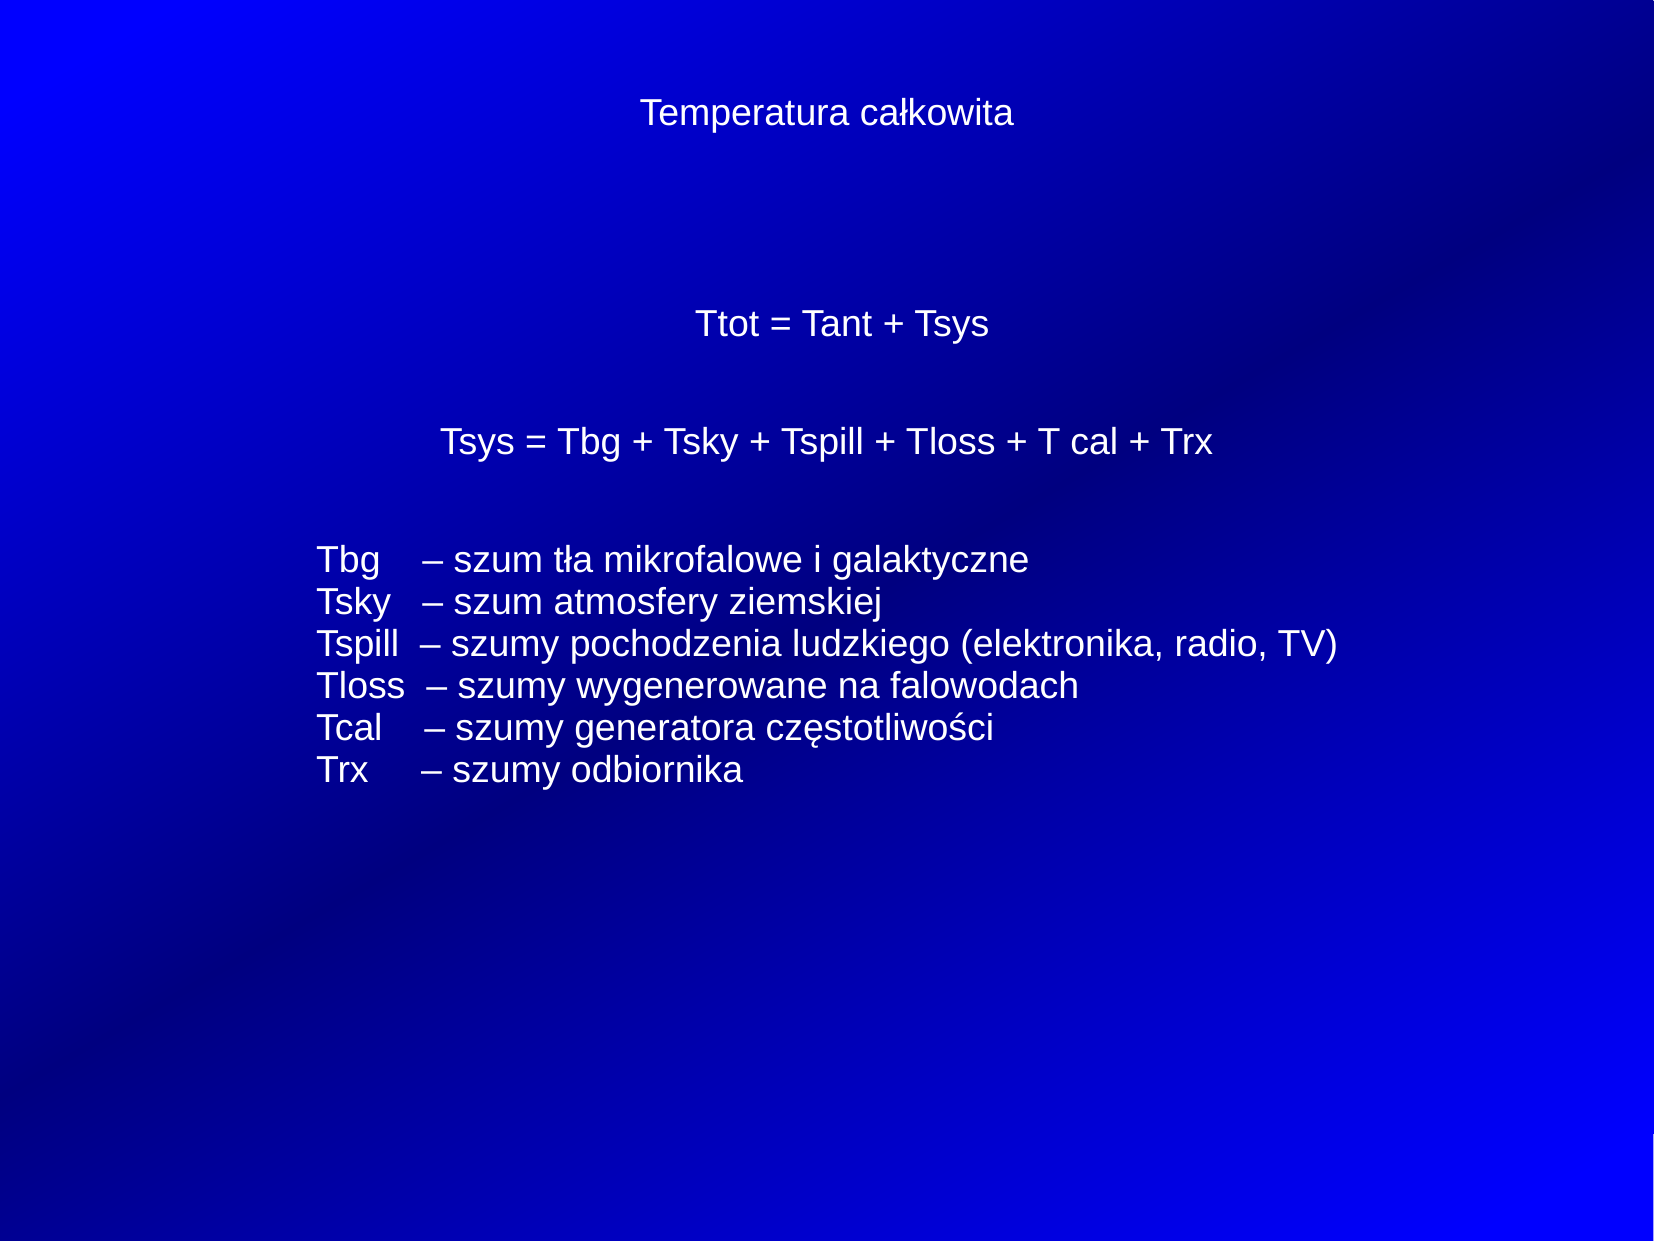

Temperatura całkowita
Ttot = Tant + Tsys
Tsys = Tbg + Tsky + Tspill + Tloss + T cal + Trx
Tbg – szum tła mikrofalowe i galaktyczne
Tsky – szum atmosfery ziemskiej
Tspill – szumy pochodzenia ludzkiego (elektronika, radio, TV)
Tloss – szumy wygenerowane na falowodach
Tcal – szumy generatora częstotliwości
Trx – szumy odbiornika